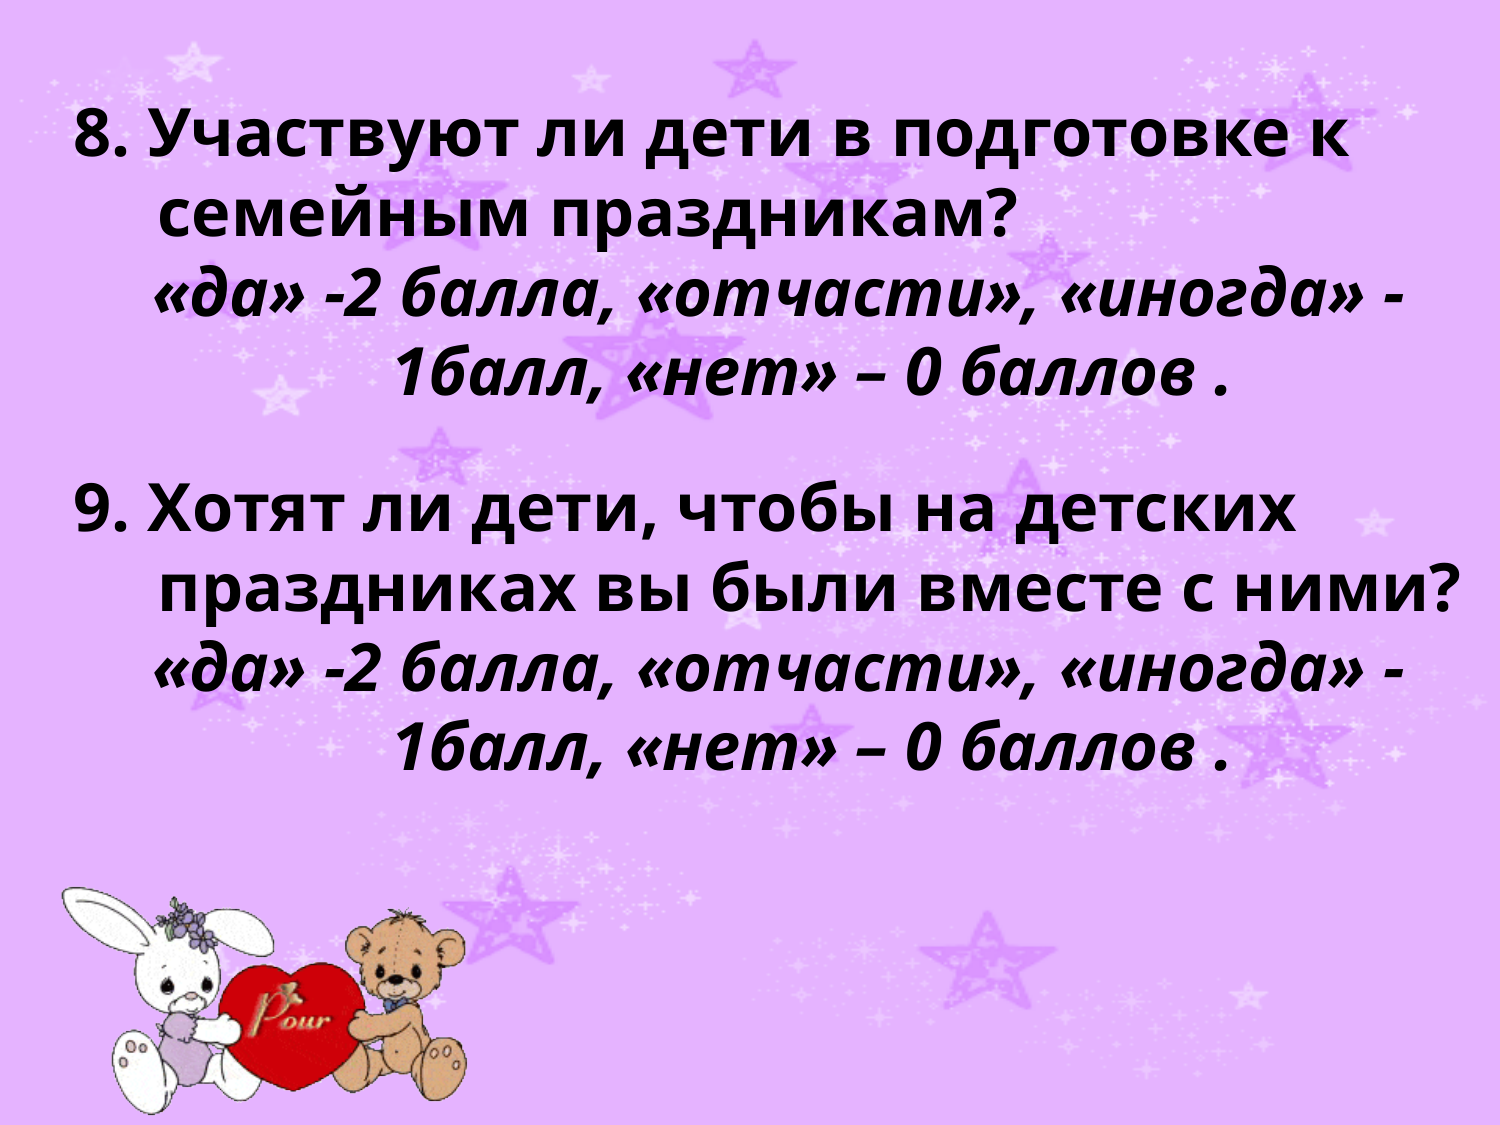

8. Участвуют ли дети в подготовке к семейным праздникам?
«да» -2 балла, «отчасти», «иногда» -1балл, «нет» – 0 баллов .
9. Хотят ли дети, чтобы на детских праздниках вы были вместе с ними?
«да» -2 балла, «отчасти», «иногда» -1балл, «нет» – 0 баллов .